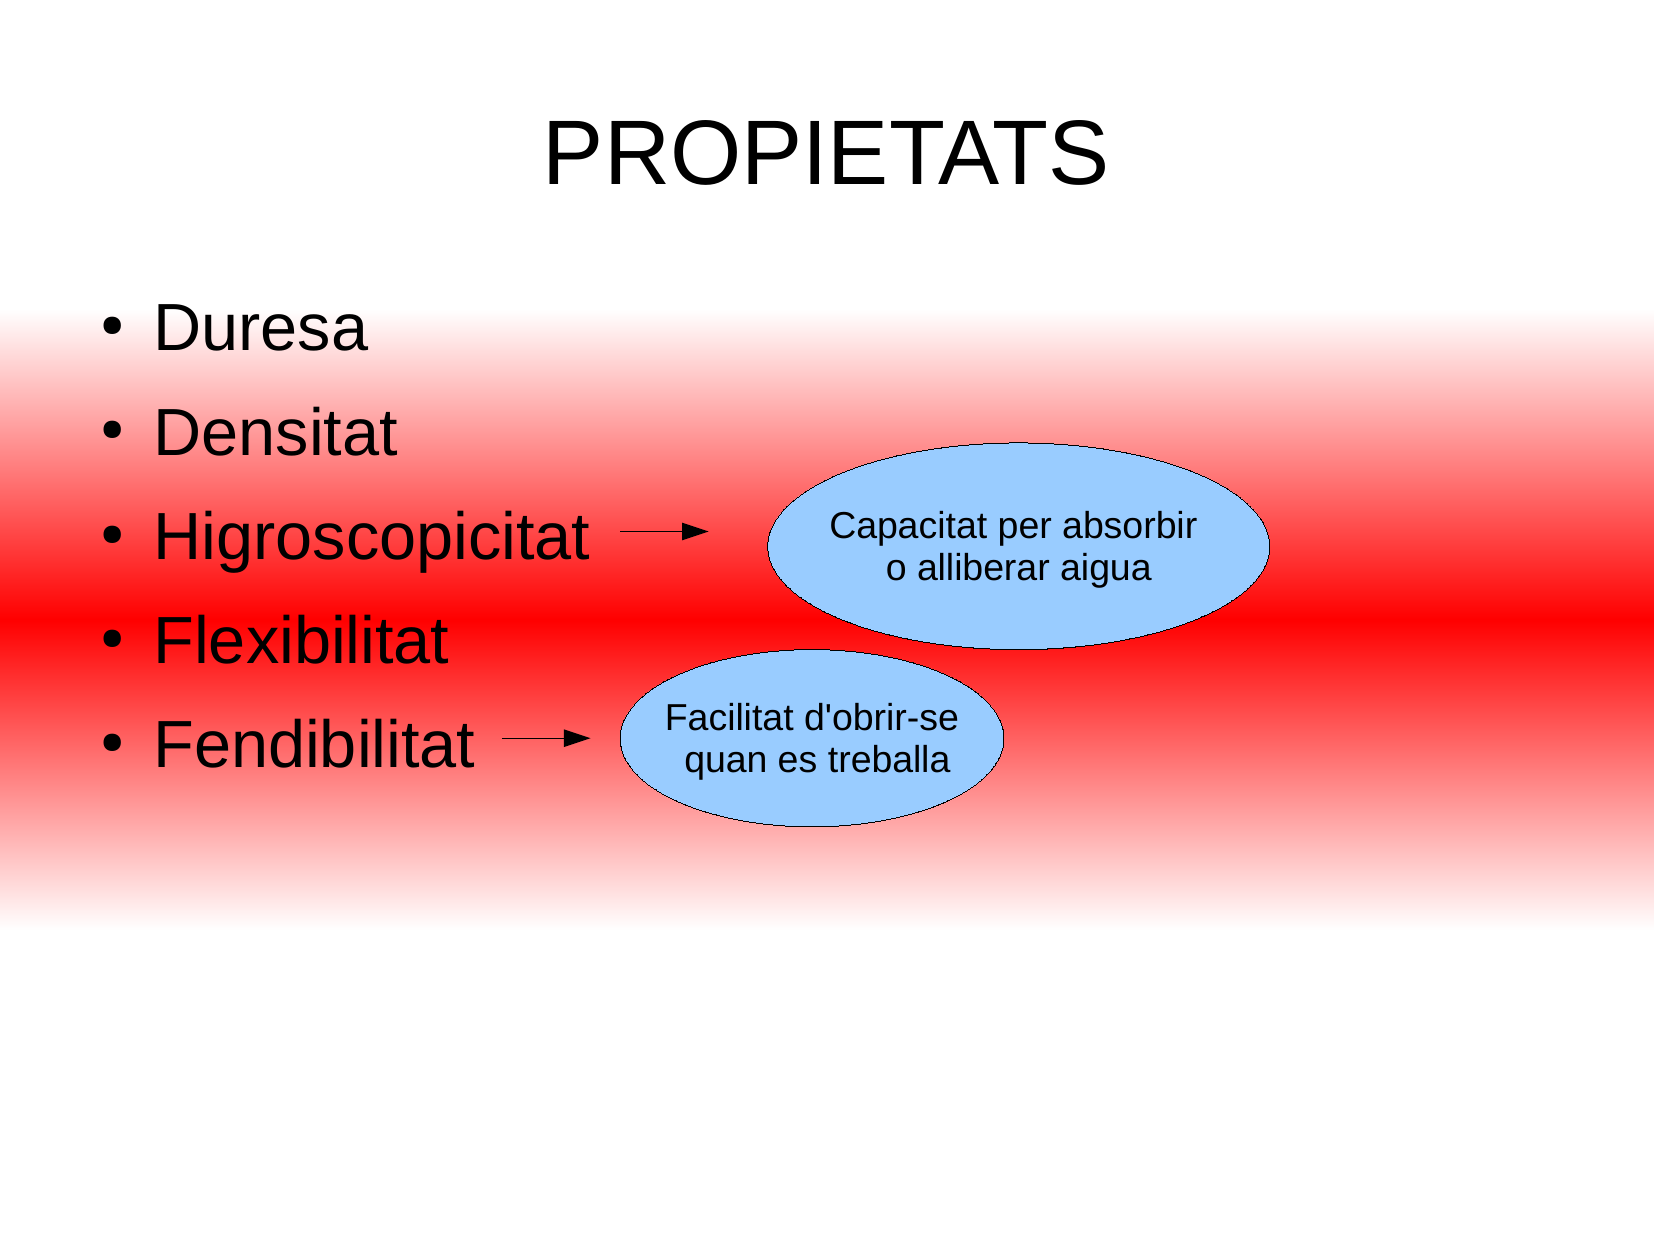

# PROPIETATS
Duresa
Densitat
Higroscopicitat
Flexibilitat
Fendibilitat
Capacitat per absorbir
o alliberar aigua
Facilitat d'obrir-se
 quan es treballa